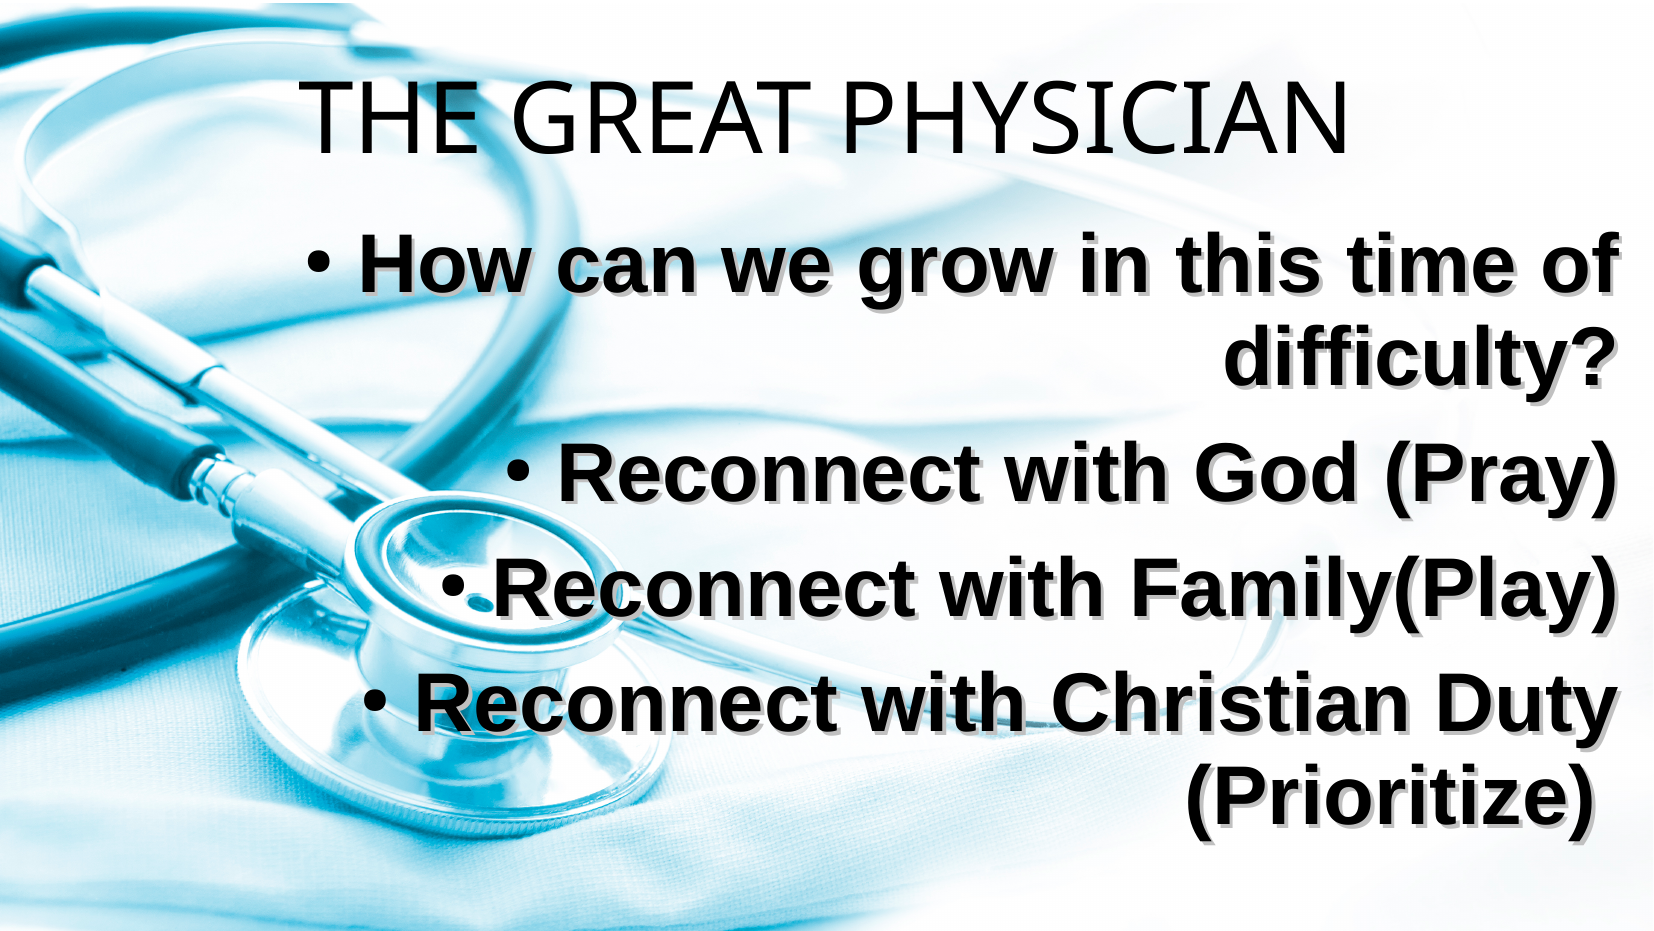

# THE GREAT PHYSICIAN
How can we grow in this time of difficulty?
Reconnect with God (Pray)
Reconnect with Family(Play)
Reconnect with Christian Duty (Prioritize)